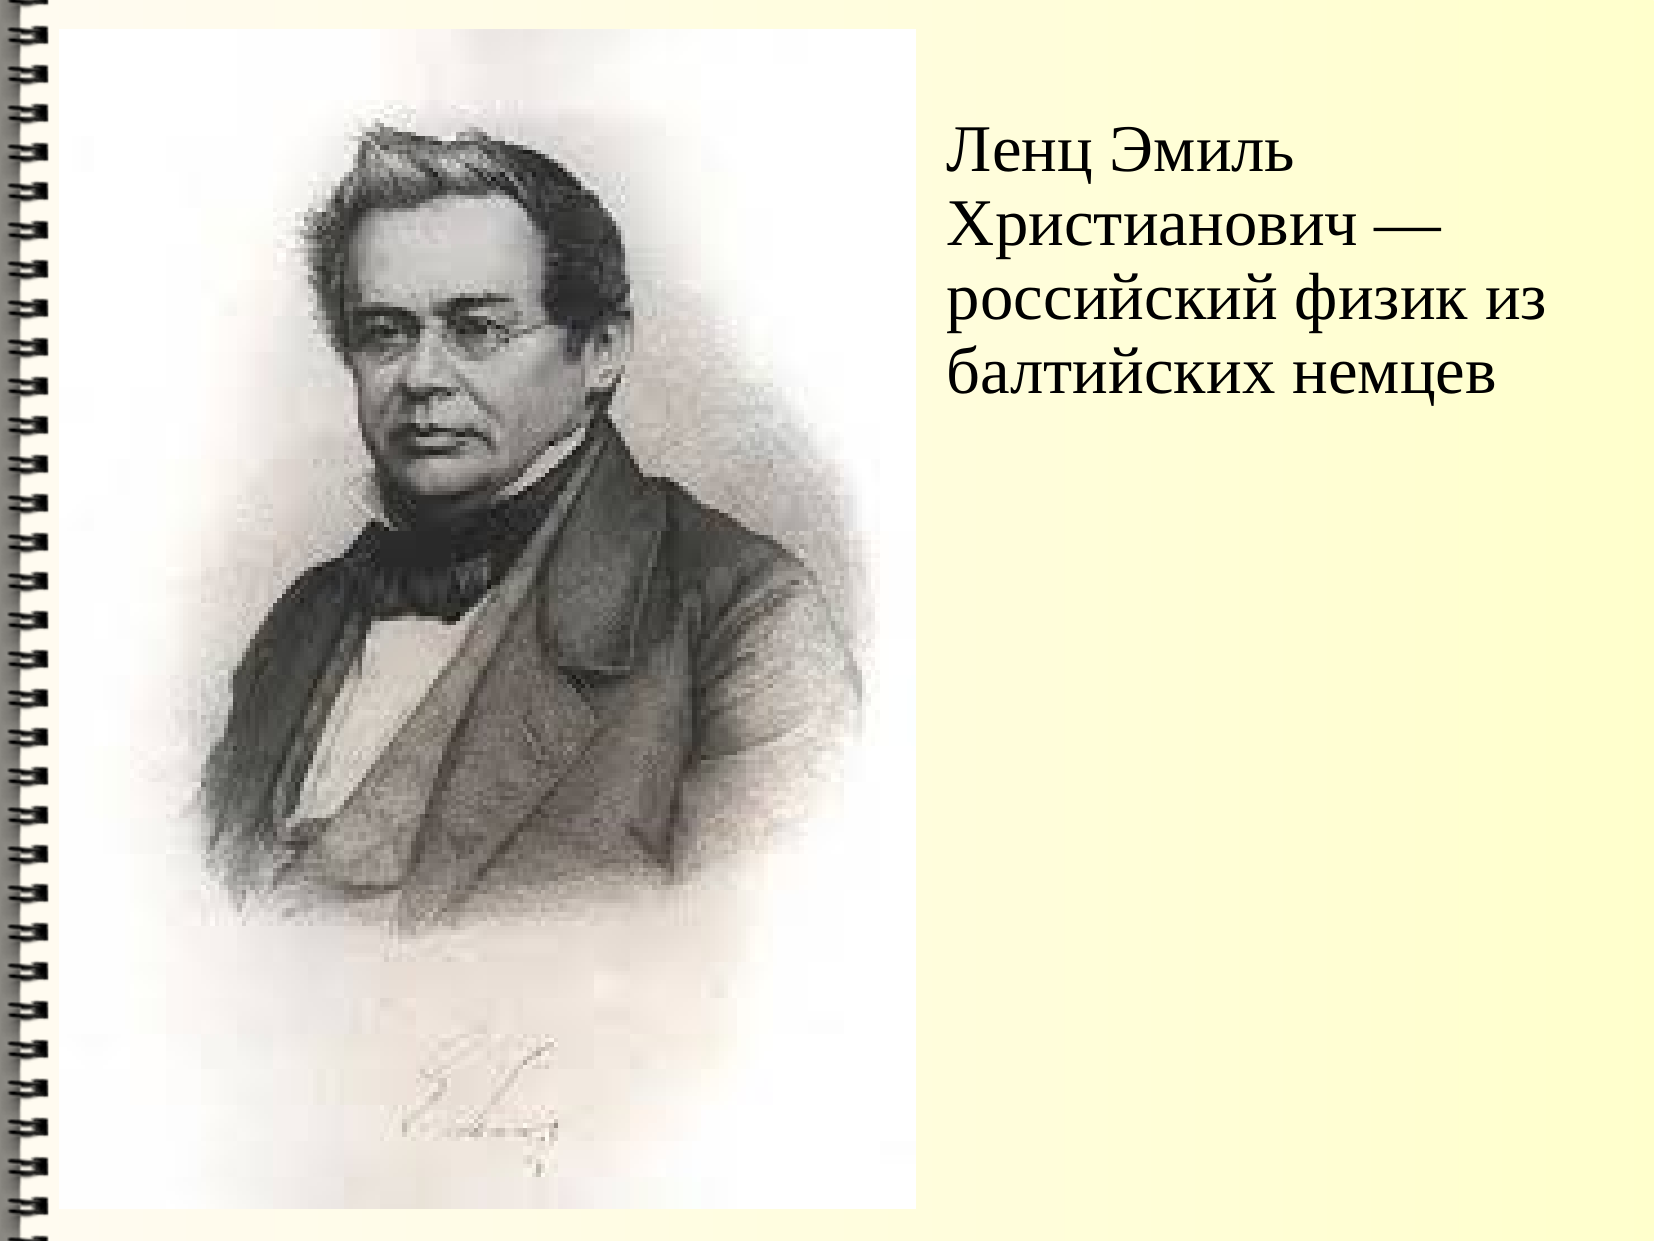

# Ленц Эмиль Христианович — российский физик из балтийских немцев